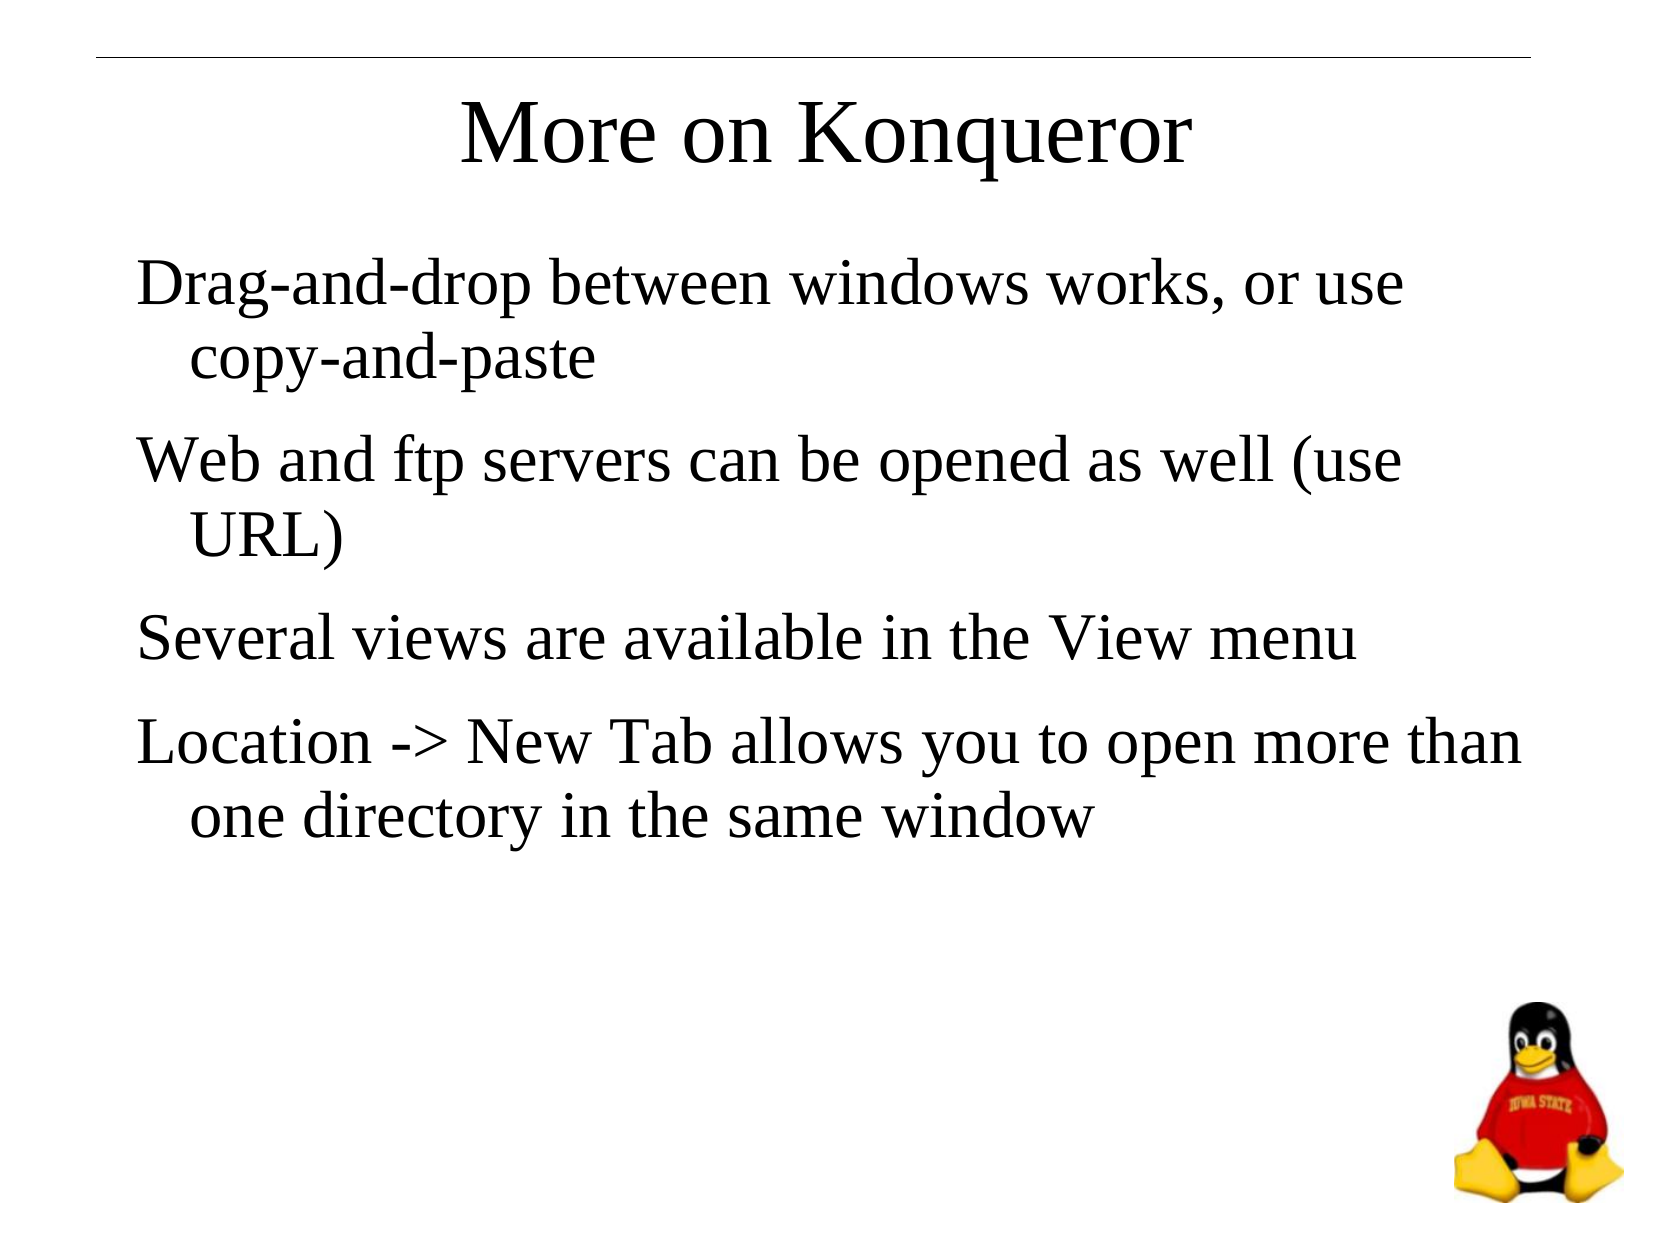

# More on Konqueror
Drag-and-drop between windows works, or use copy-and-paste
Web and ftp servers can be opened as well (use URL)
Several views are available in the View menu
Location -> New Tab allows you to open more than one directory in the same window